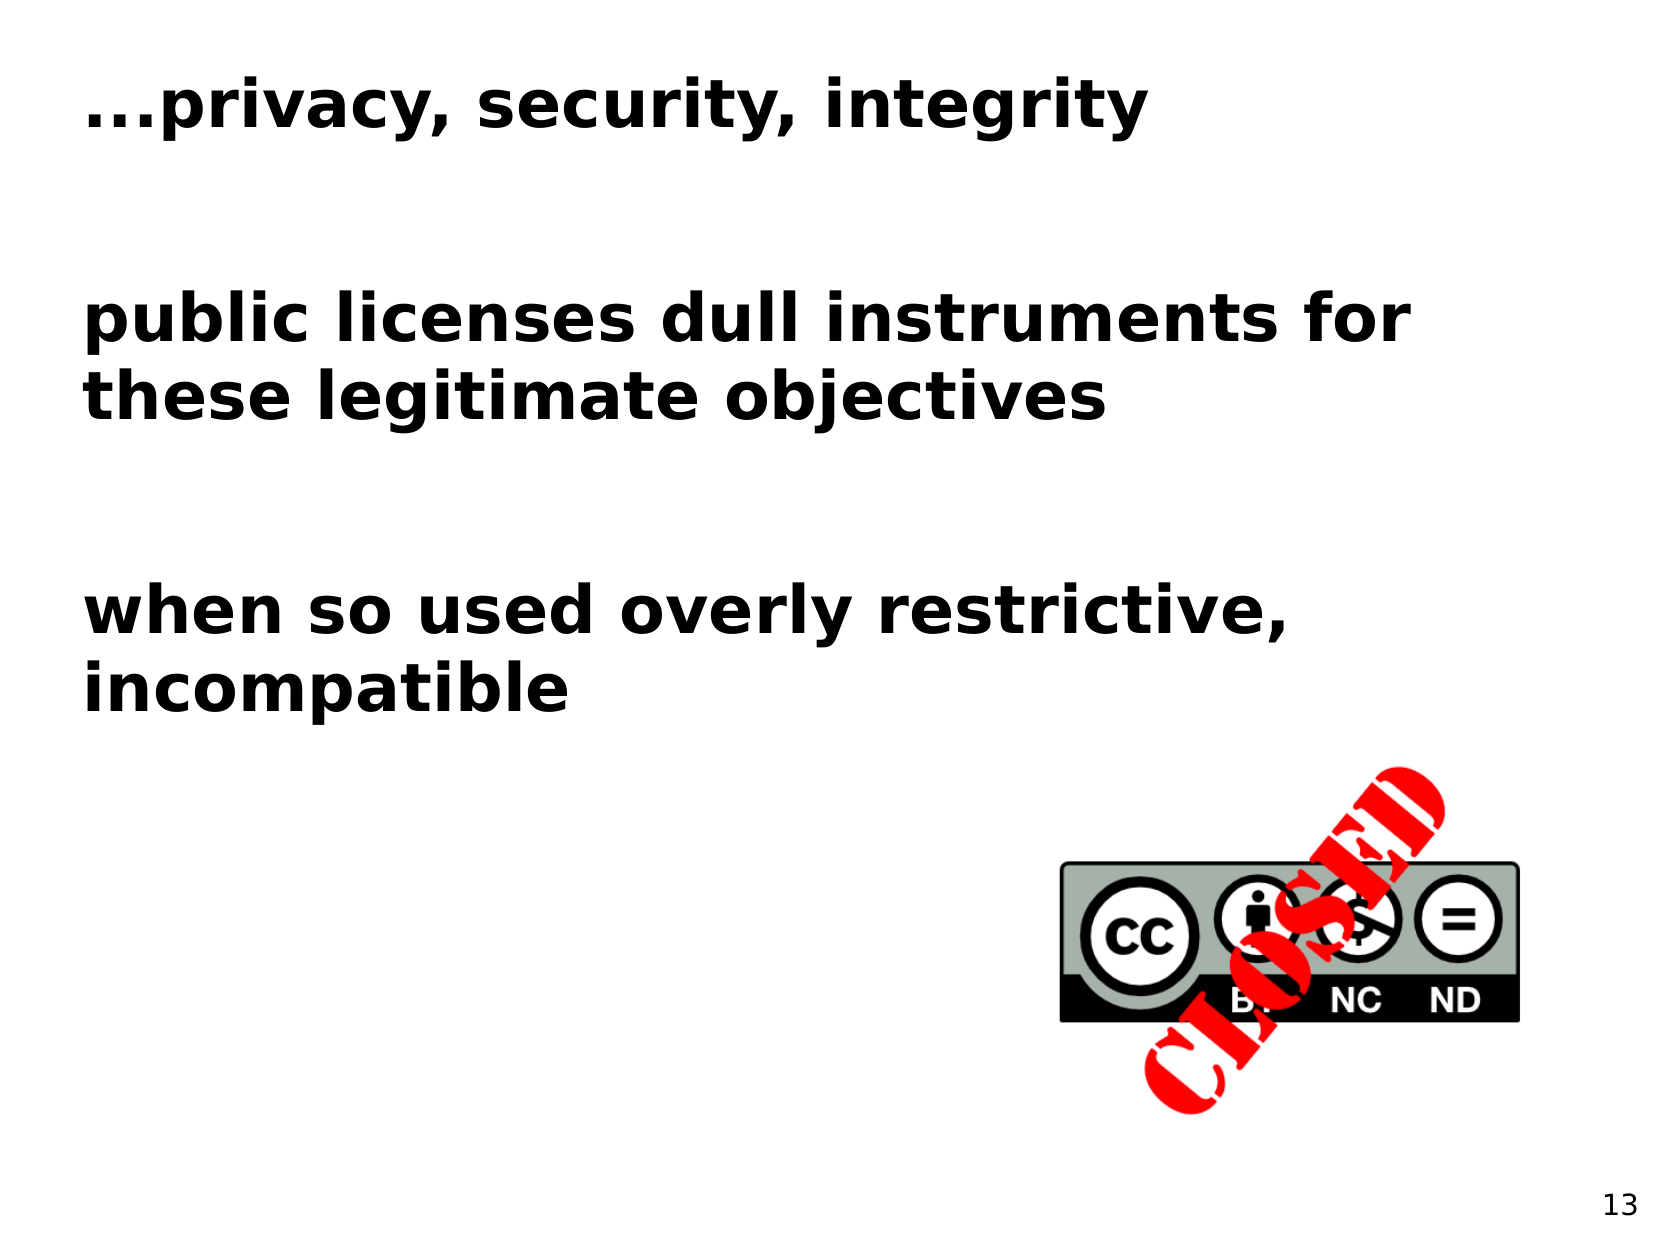

# ...privacy, security, integrity
public licenses dull instruments for these legitimate objectives
when so used overly restrictive, incompatible